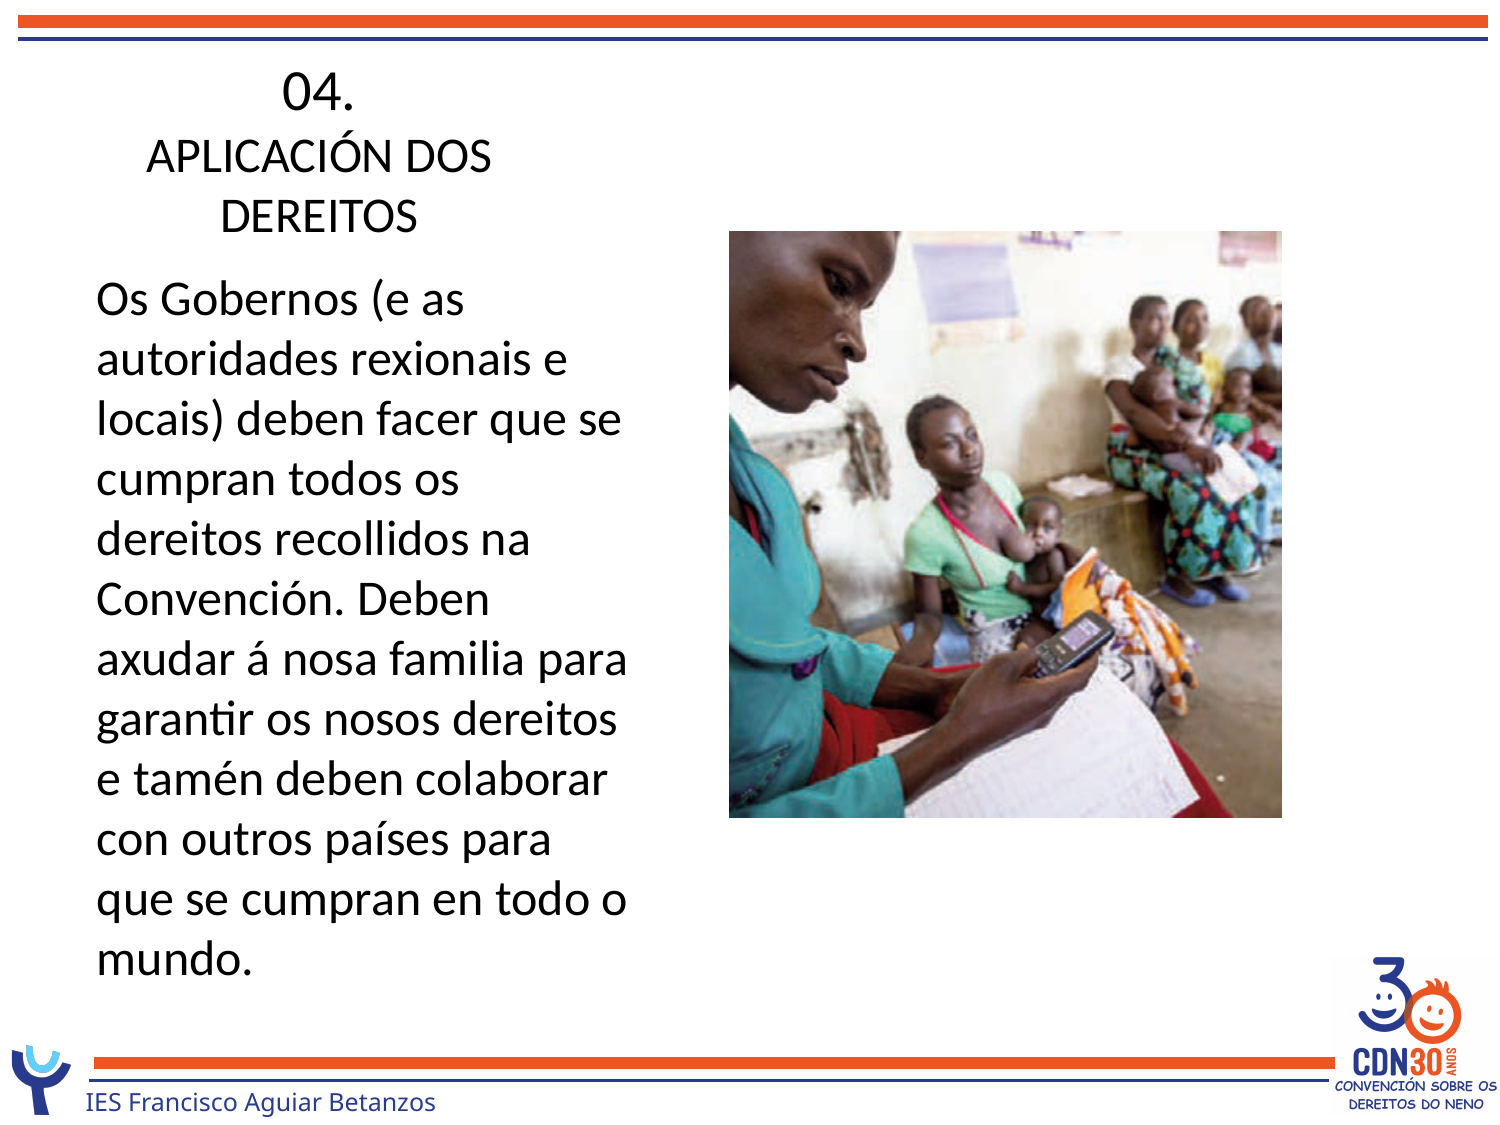

# 04. APLICACIÓN DOS DEREITOS
Os Gobernos (e as autoridades rexionais e locais) deben facer que se cumpran todos os dereitos recollidos na Convención. Deben axudar á nosa familia para garantir os nosos dereitos e tamén deben colaborar con outros países para que se cumpran en todo o mundo.